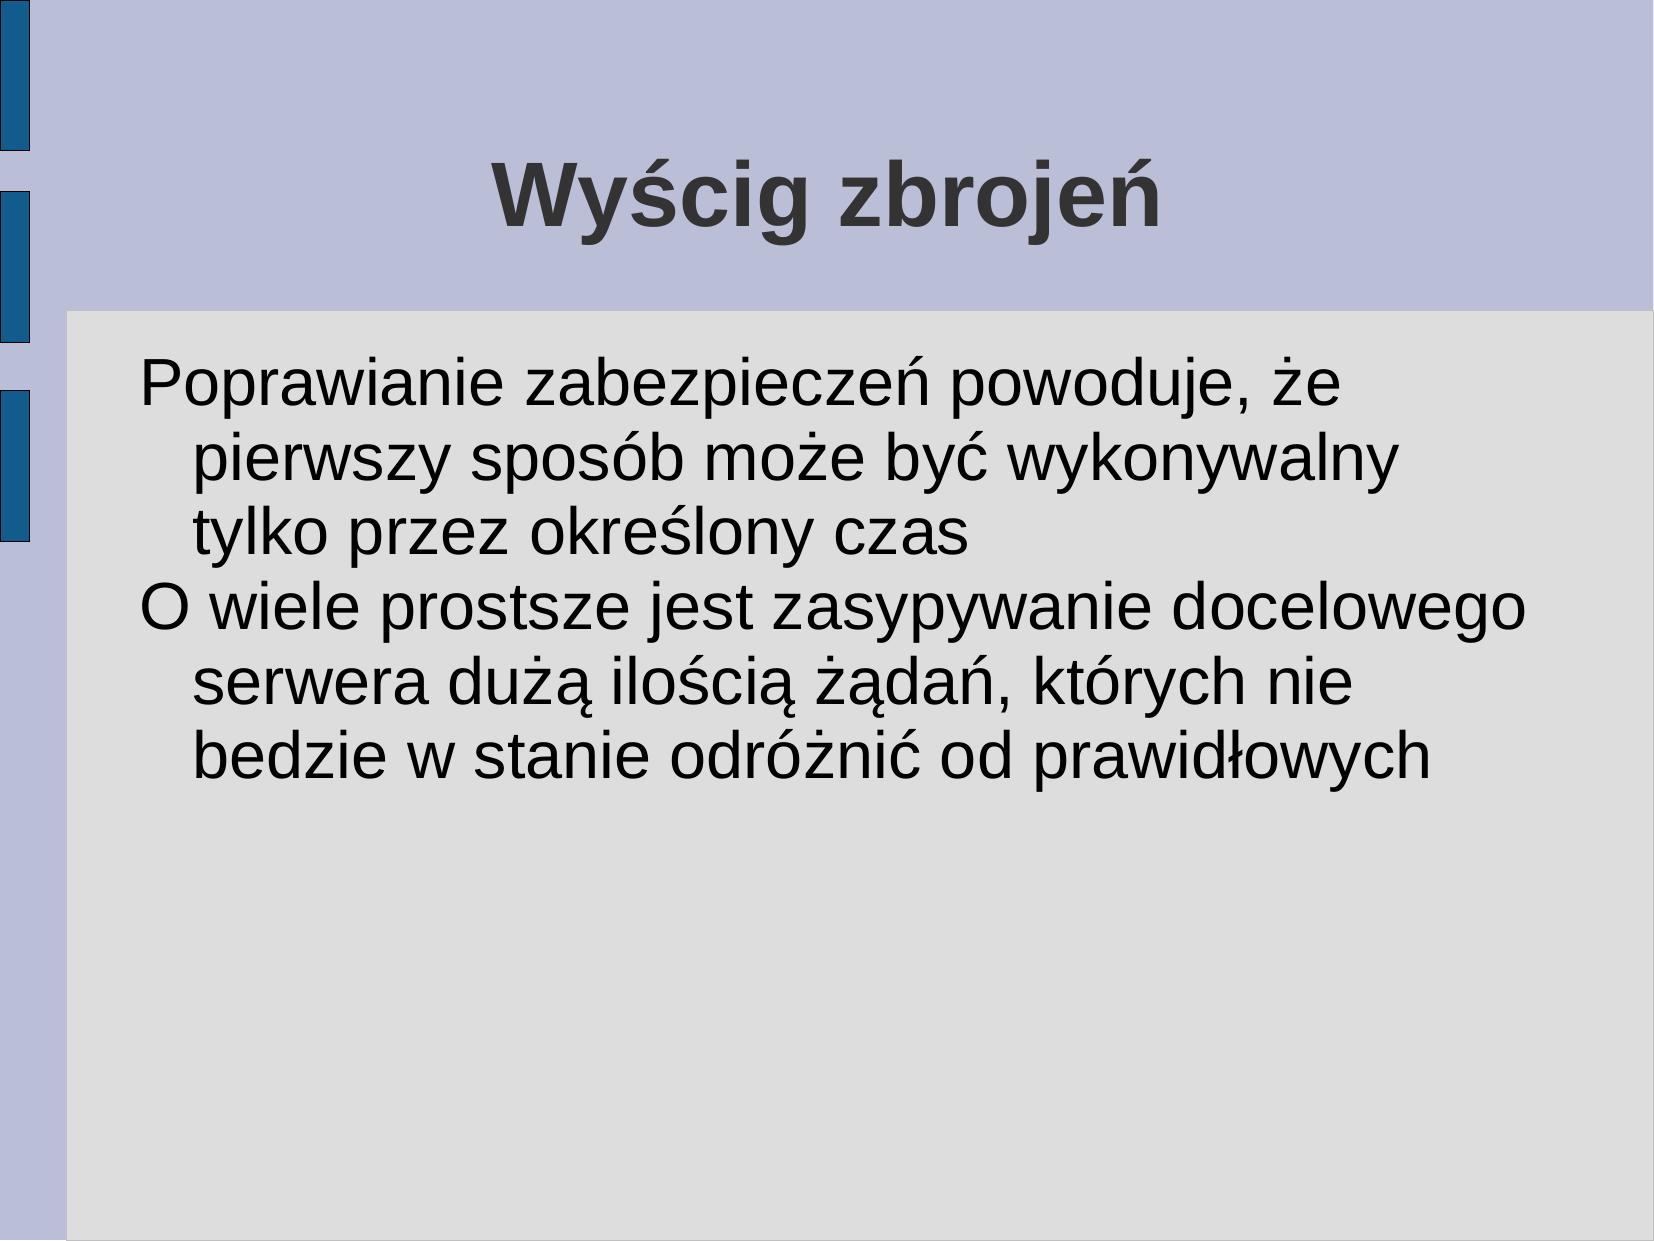

# Wyścig zbrojeń
Poprawianie zabezpieczeń powoduje, że pierwszy sposób może być wykonywalny tylko przez określony czas
O wiele prostsze jest zasypywanie docelowego serwera dużą ilością żądań, których nie bedzie w stanie odróżnić od prawidłowych